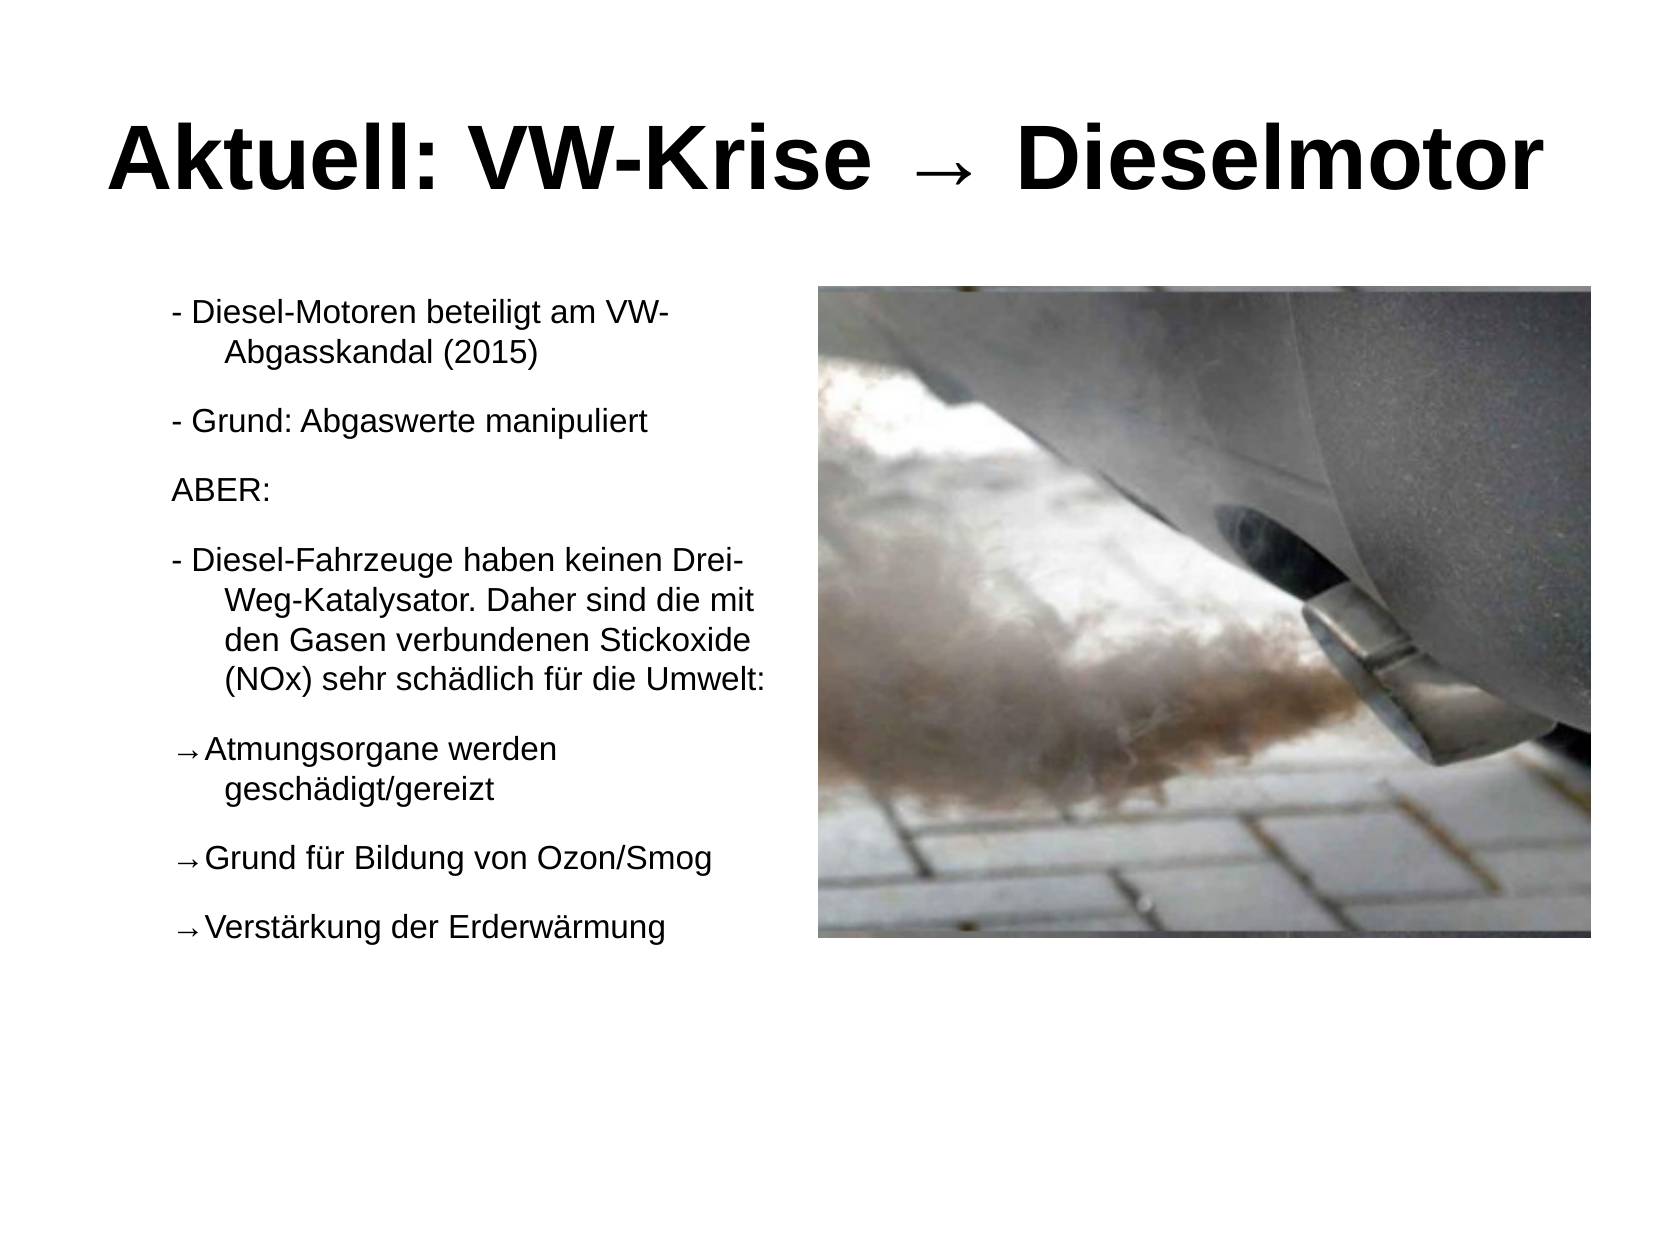

# Aktuell: VW-Krise → Dieselmotor
- Diesel-Motoren beteiligt am VW-Abgasskandal (2015)
- Grund: Abgaswerte manipuliert
ABER:
- Diesel-Fahrzeuge haben keinen Drei-Weg-Katalysator. Daher sind die mit den Gasen verbundenen Stickoxide (NOx) sehr schädlich für die Umwelt:
→Atmungsorgane werden geschädigt/gereizt
→Grund für Bildung von Ozon/Smog
→Verstärkung der Erderwärmung